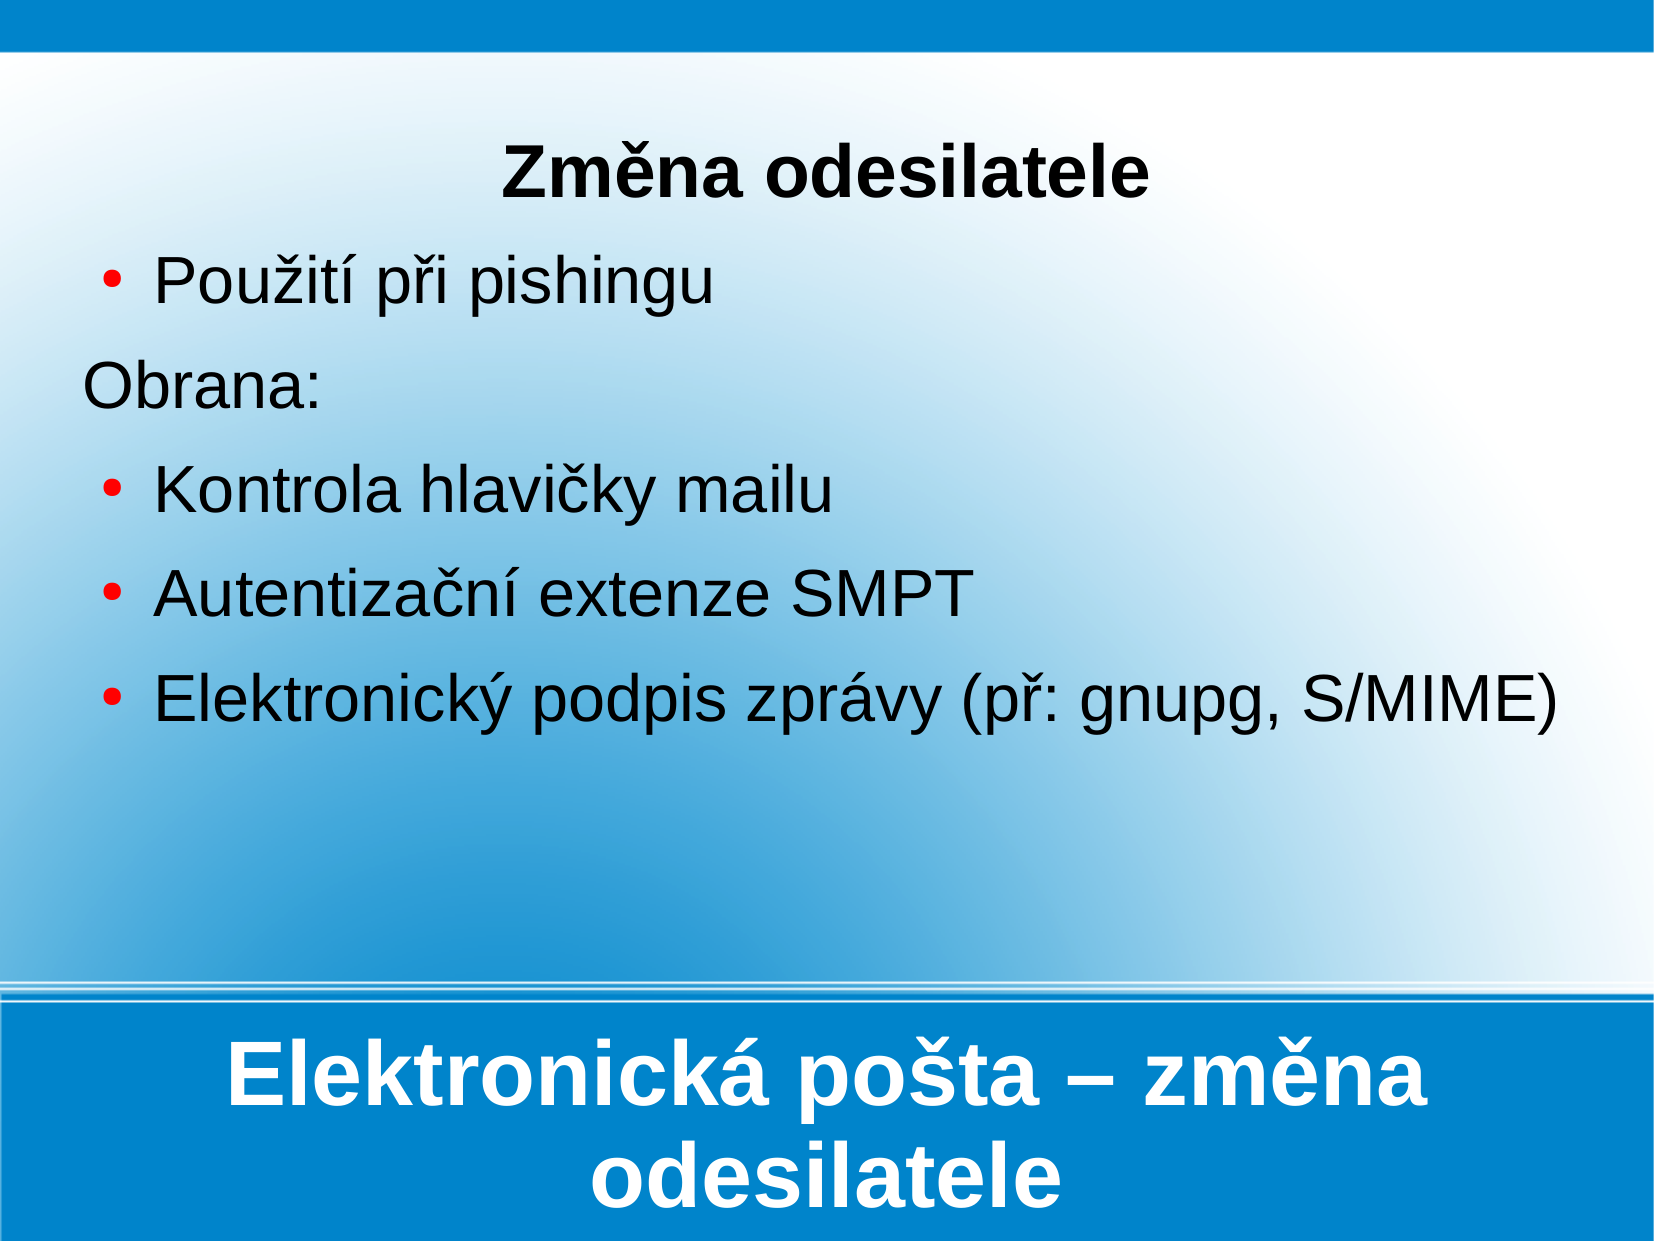

Změna odesilatele
Použití při pishingu
Obrana:
Kontrola hlavičky mailu
Autentizační extenze SMPT
Elektronický podpis zprávy (př: gnupg, S/MIME)
# Elektronická pošta – změna odesilatele